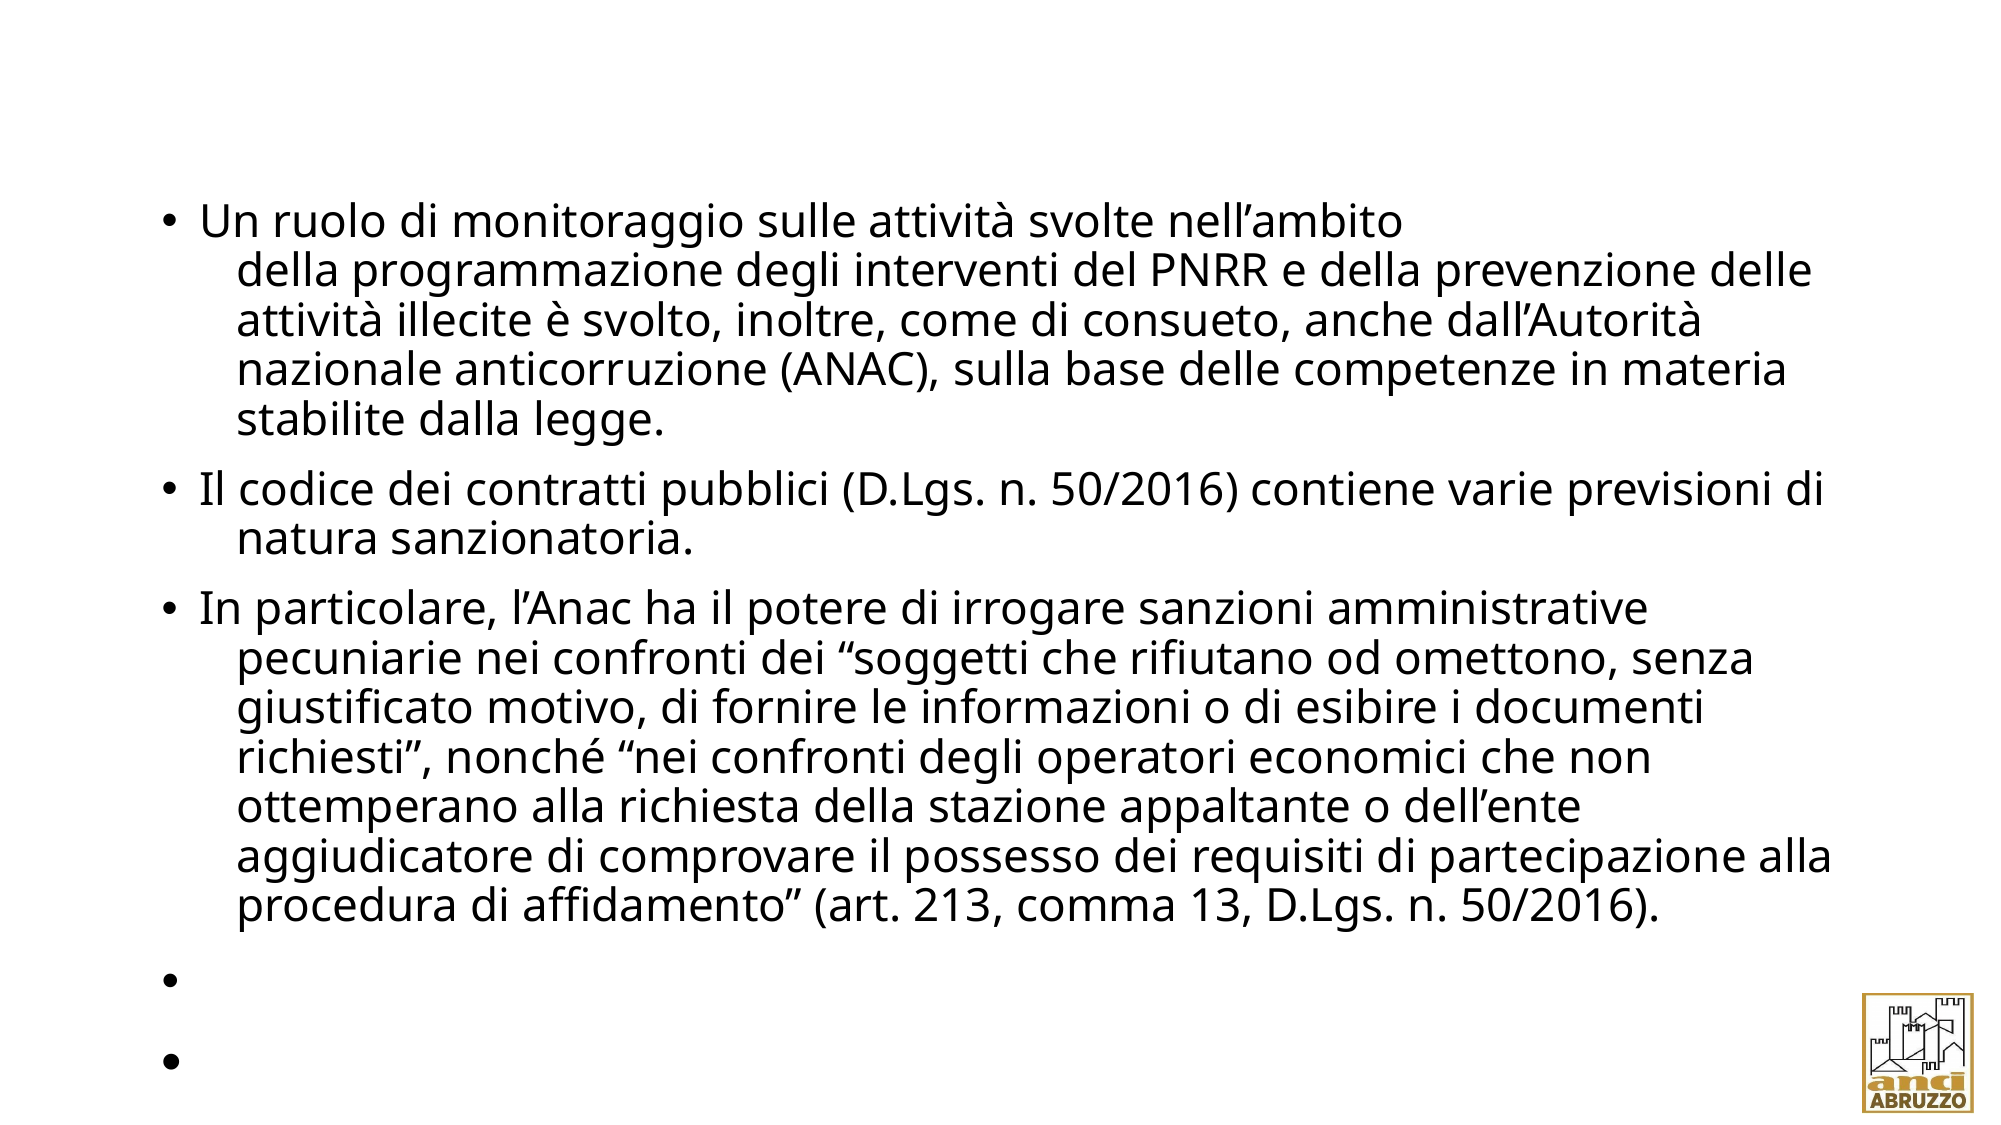

# Un ruolo di monitoraggio sulle attività svolte nell’ambito della programmazione degli interventi del PNRR e della prevenzione delle attività illecite è svolto, inoltre, come di consueto, anche dall’Autorità nazionale anticorruzione (ANAC), sulla base delle competenze in materia stabilite dalla legge.
Il codice dei contratti pubblici (D.Lgs. n. 50/2016) contiene varie previsioni di natura sanzionatoria.
In particolare, l’Anac ha il potere di irrogare sanzioni amministrative pecuniarie nei confronti dei “soggetti che rifiutano od omettono, senza giustificato motivo, di fornire le informazioni o di esibire i documenti richiesti”, nonché “nei confronti degli operatori economici che non ottemperano alla richiesta della stazione appaltante o dell’ente aggiudicatore di comprovare il possesso dei requisiti di partecipazione alla procedura di affidamento” (art. 213, comma 13, D.Lgs. n. 50/2016).